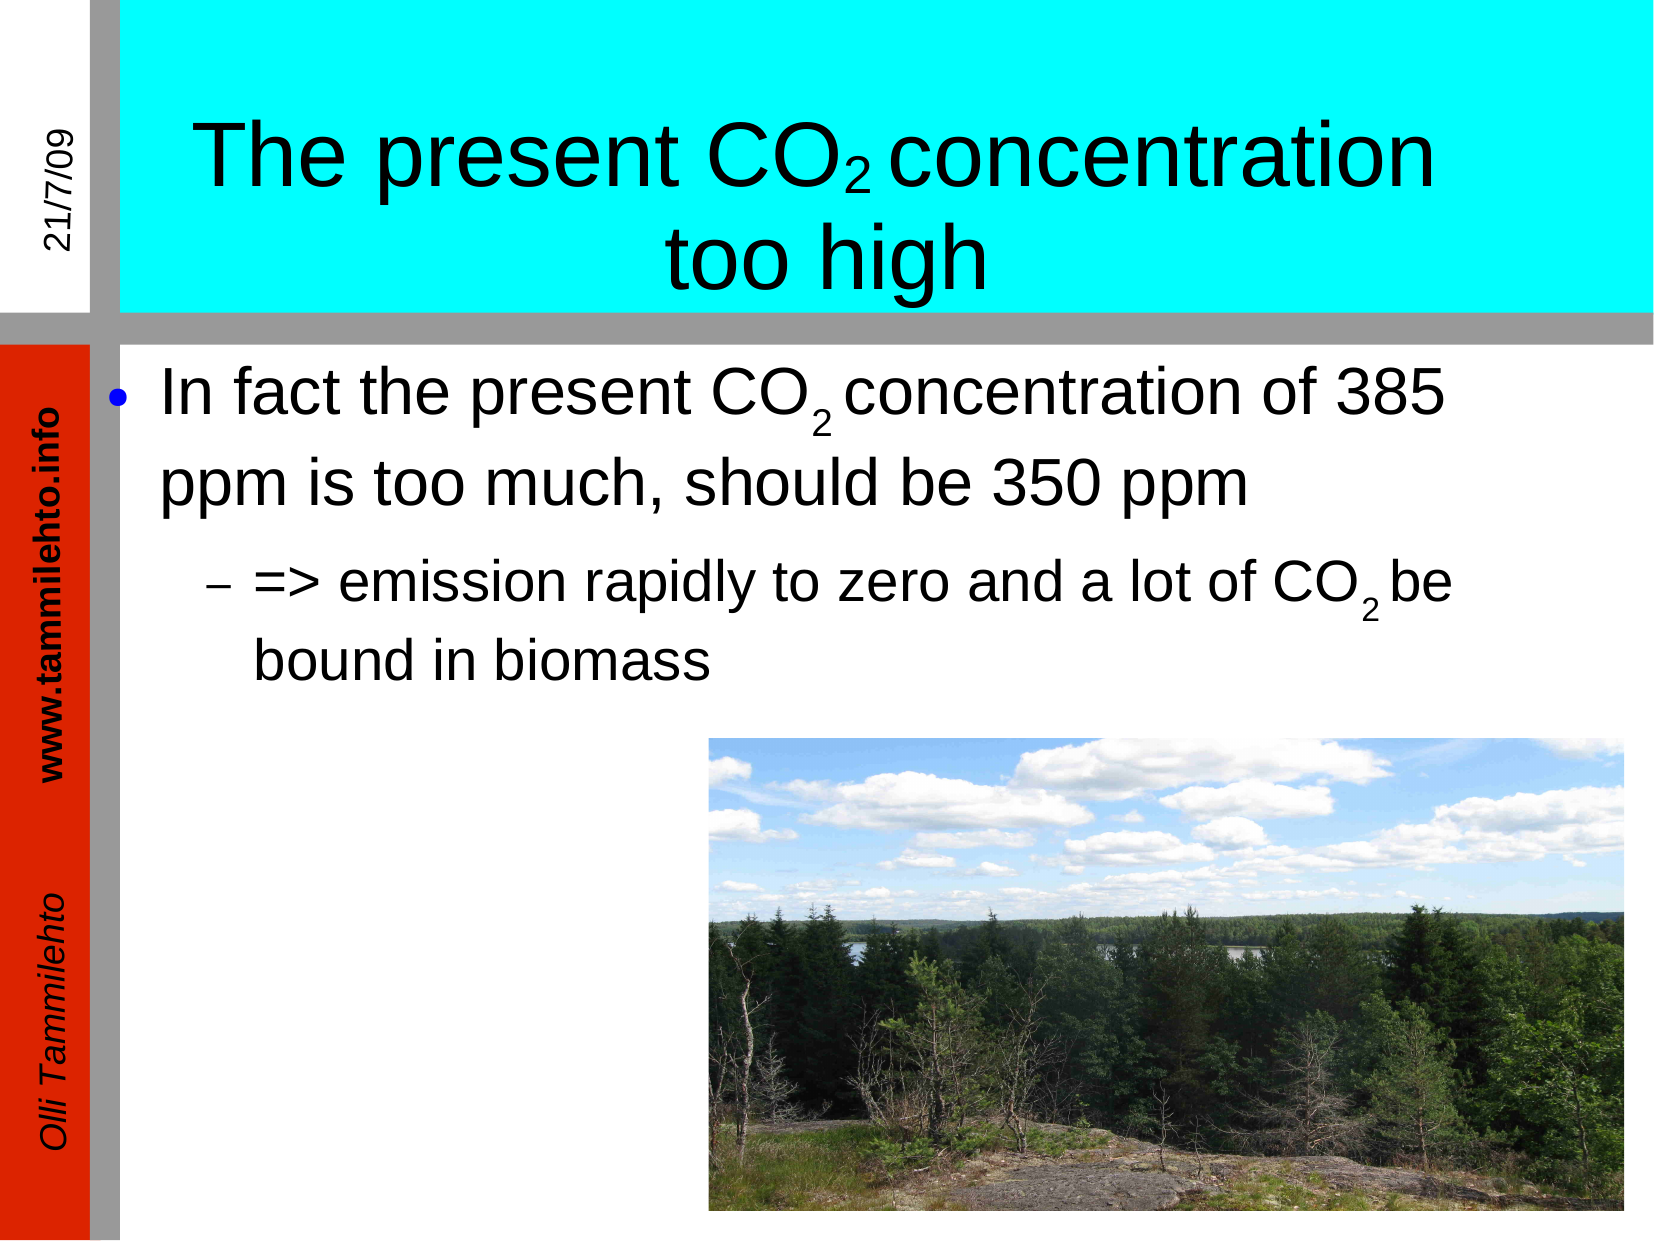

# The present CO2 concentration too high
In fact the present CO2 concentration of 385 ppm is too much, should be 350 ppm
=> emission rapidly to zero and a lot of CO2 be bound in biomass